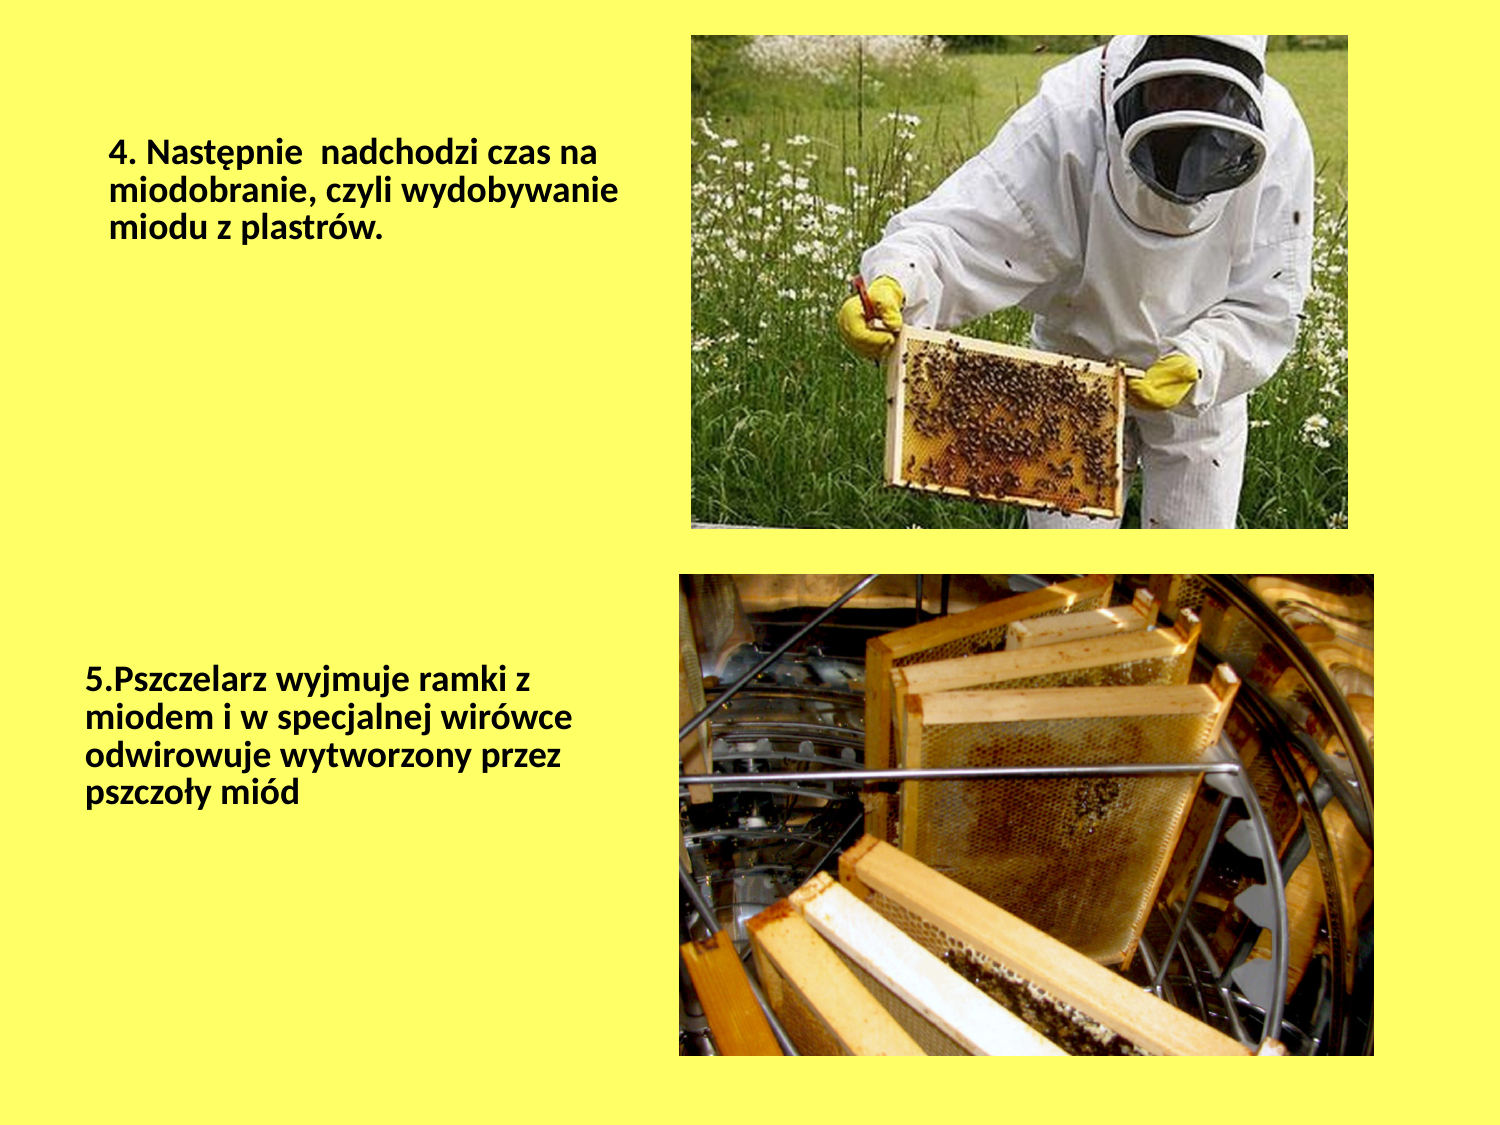

4. Następnie nadchodzi czas na miodobranie, czyli wydobywanie miodu z plastrów.
5.Pszczelarz wyjmuje ramki z miodem i w specjalnej wirówce odwirowuje wytworzony przez pszczoły miód